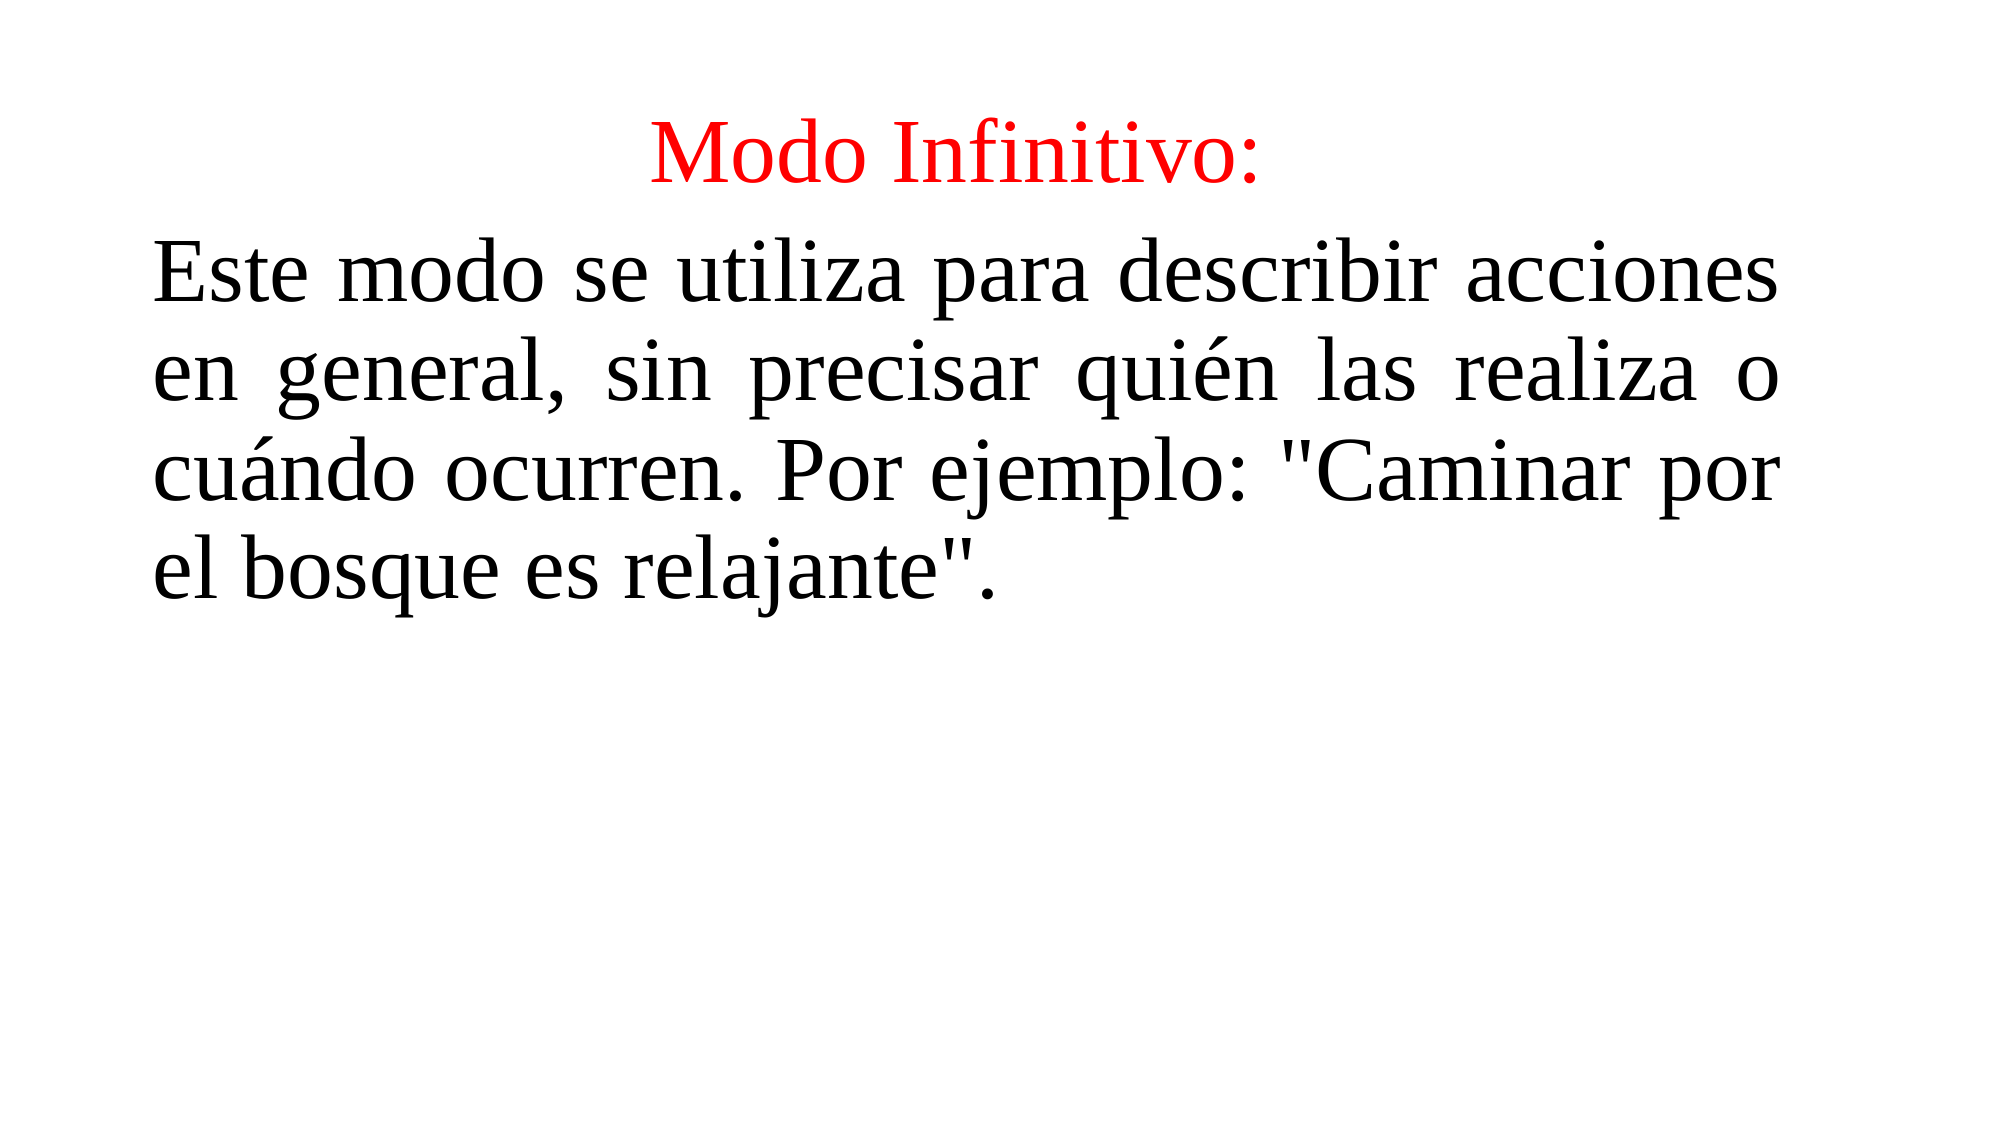

# Modo Infinitivo:
Este modo se utiliza para describir acciones en general, sin precisar quién las realiza o cuándo ocurren. Por ejemplo: "Caminar por el bosque es relajante".